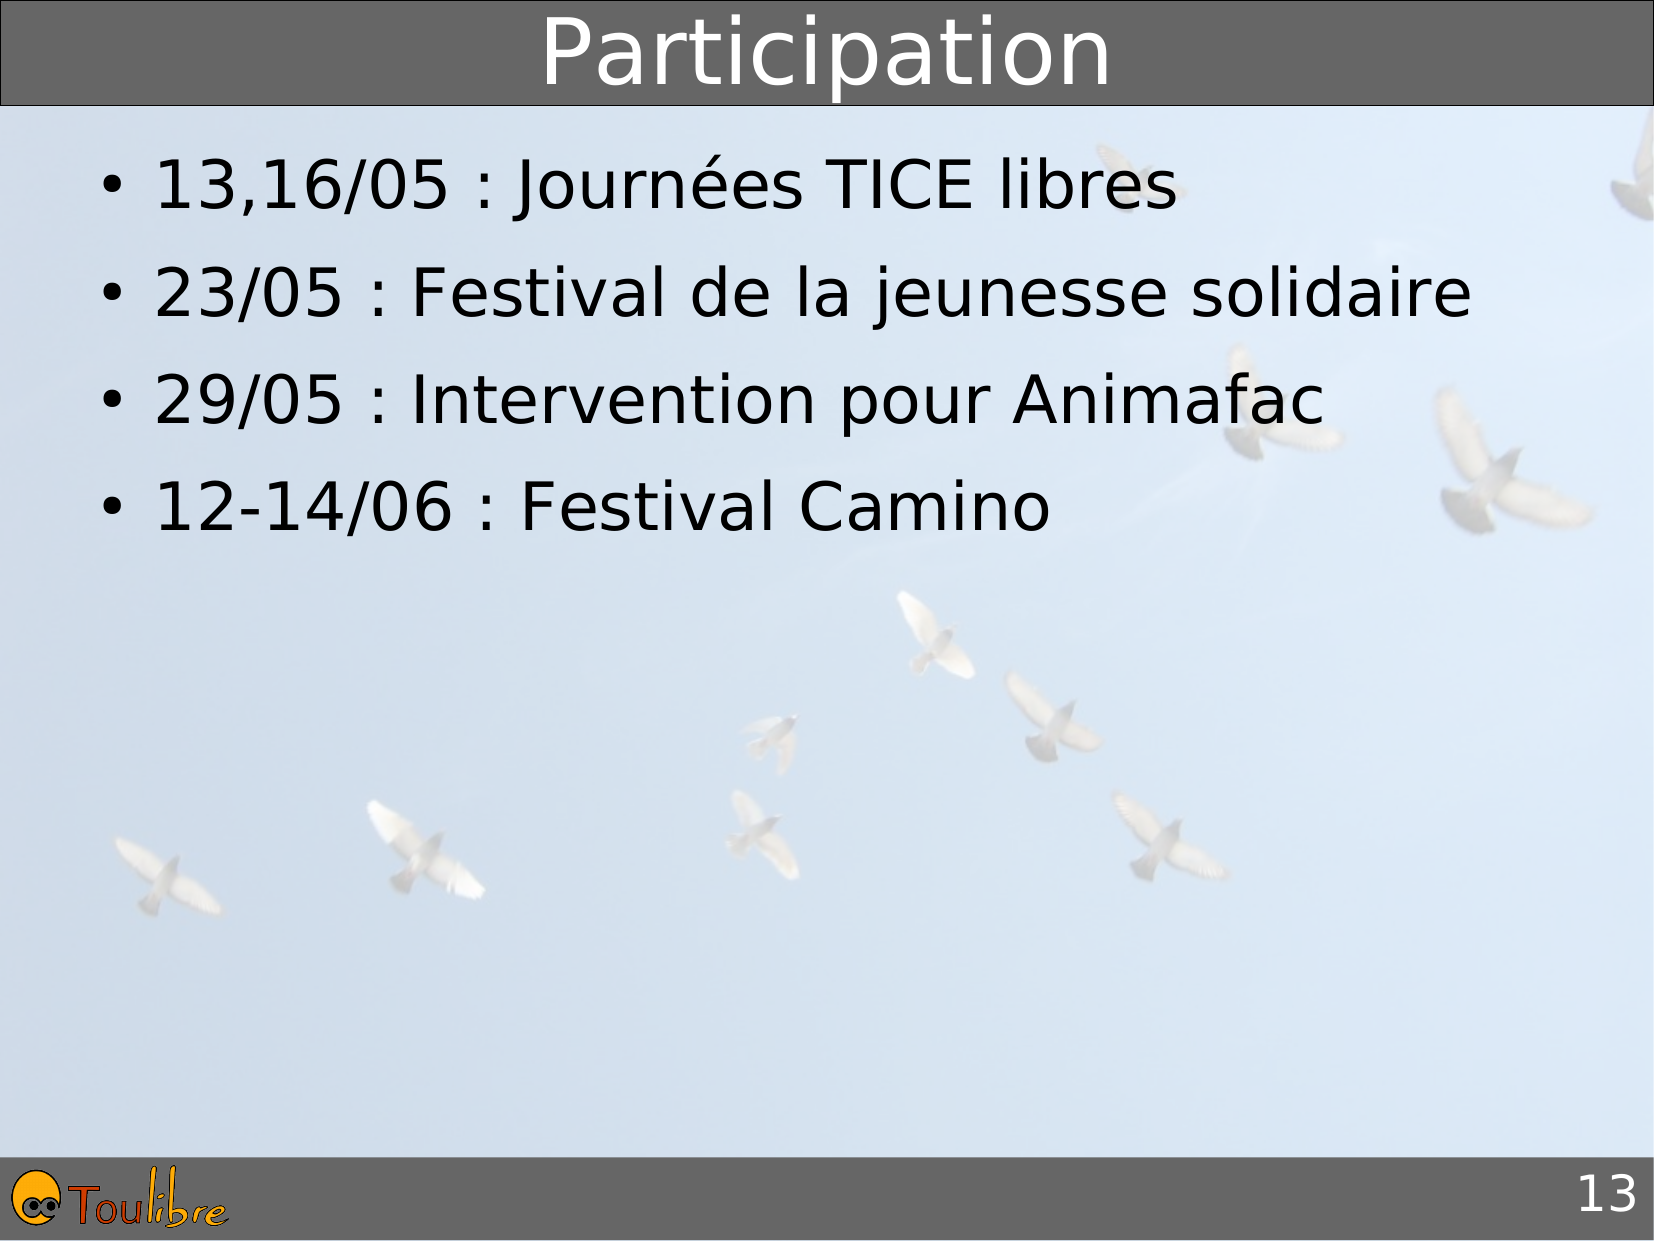

# Participation
13,16/05 : Journées TICE libres
23/05 : Festival de la jeunesse solidaire
29/05 : Intervention pour Animafac
12-14/06 : Festival Camino